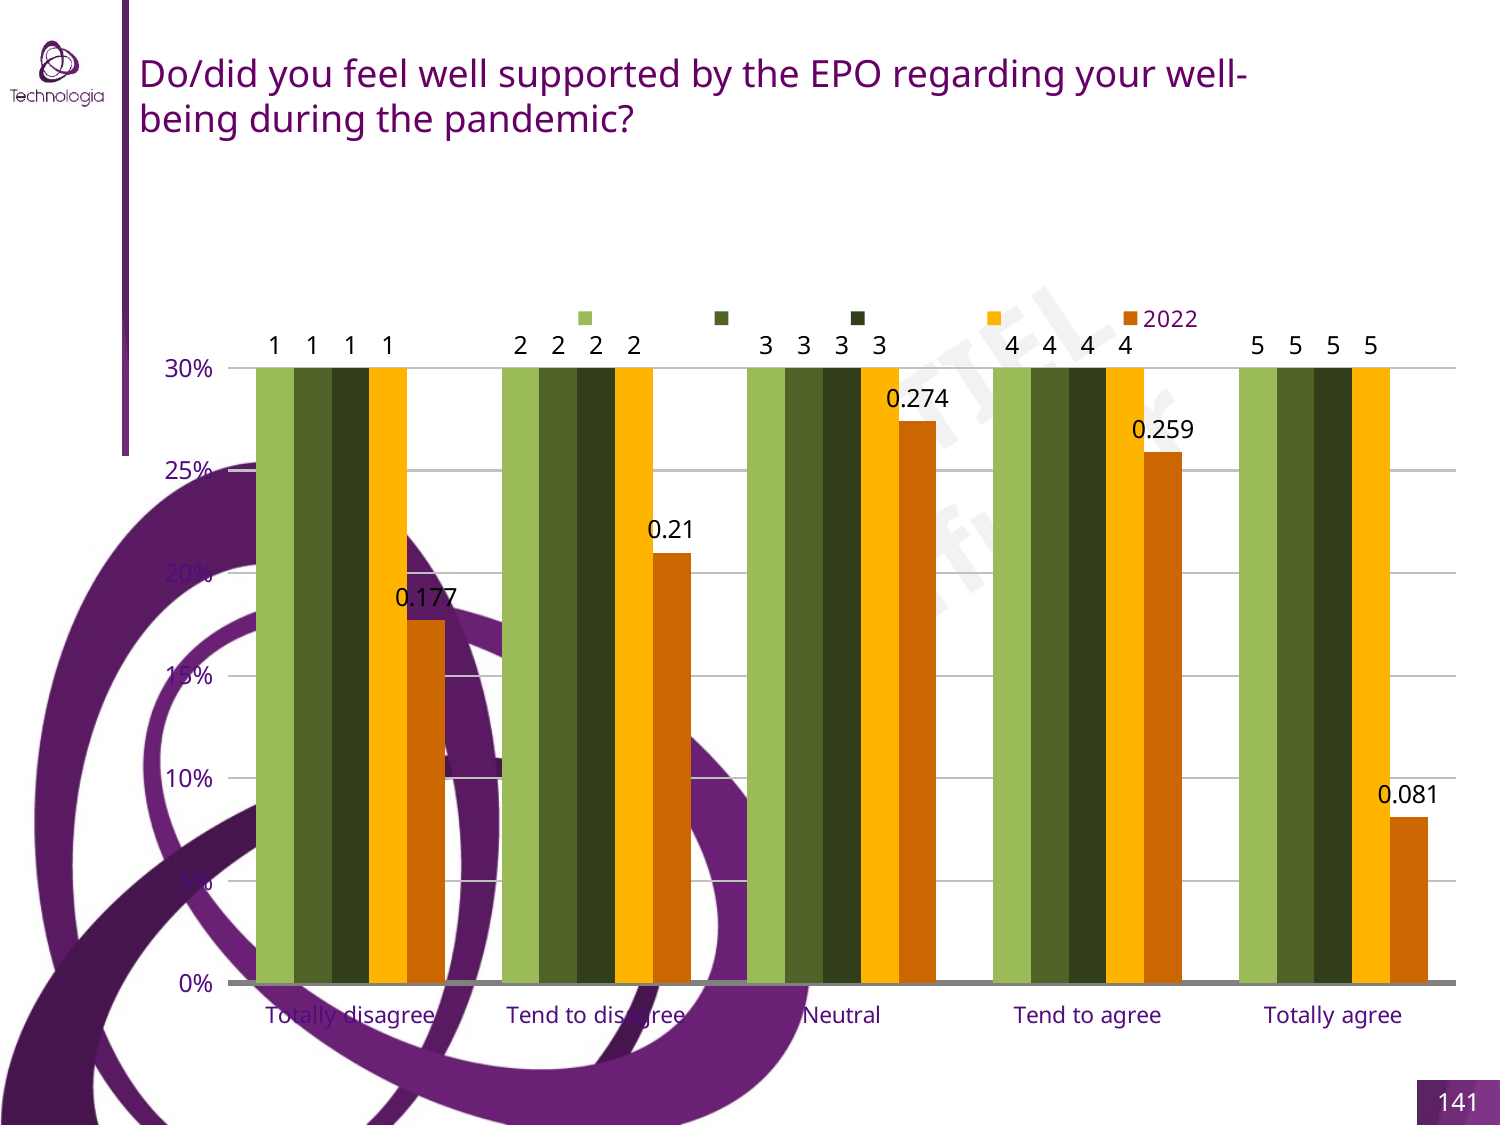

# Do/did you feel well supported by the EPO regarding your well-being during the pandemic?
[unsupported chart]